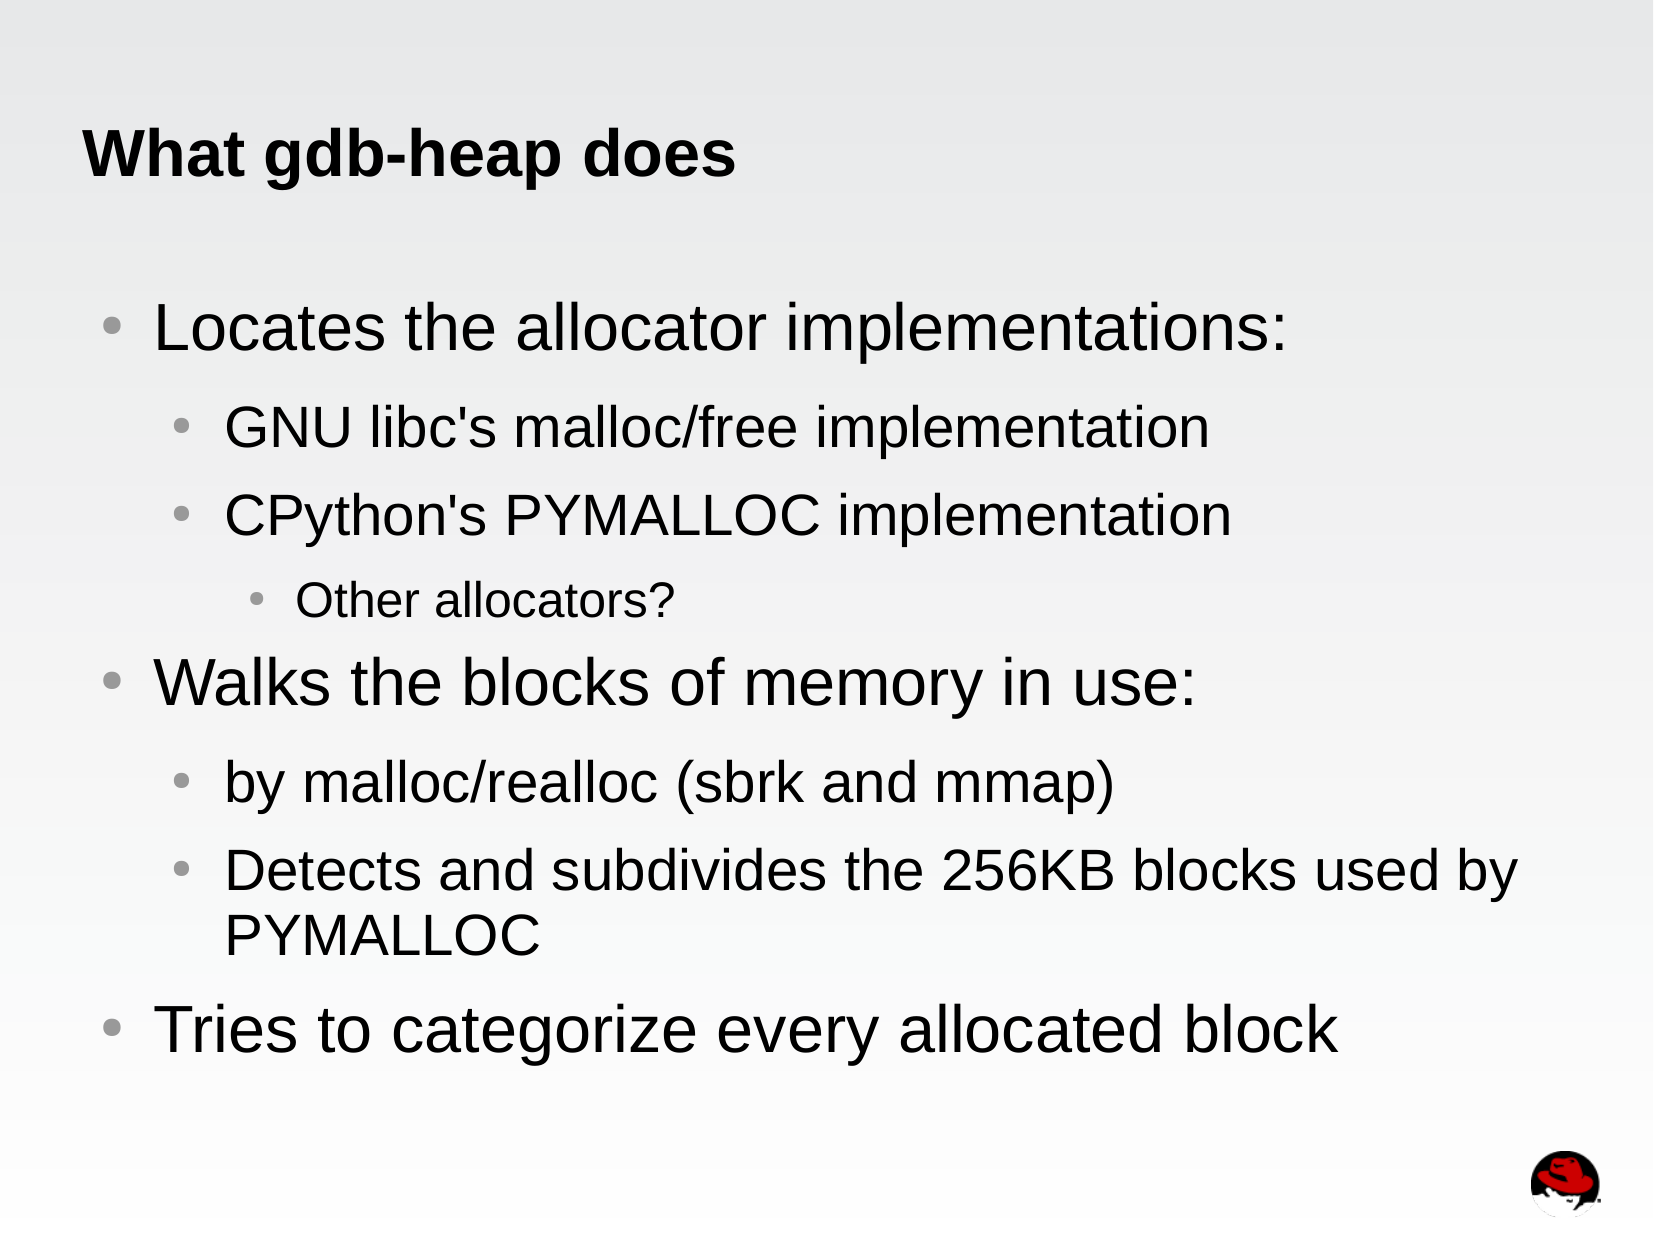

# What gdb-heap does
Locates the allocator implementations:
GNU libc's malloc/free implementation
CPython's PYMALLOC implementation
Other allocators?
Walks the blocks of memory in use:
by malloc/realloc (sbrk and mmap)
Detects and subdivides the 256KB blocks used by PYMALLOC
Tries to categorize every allocated block